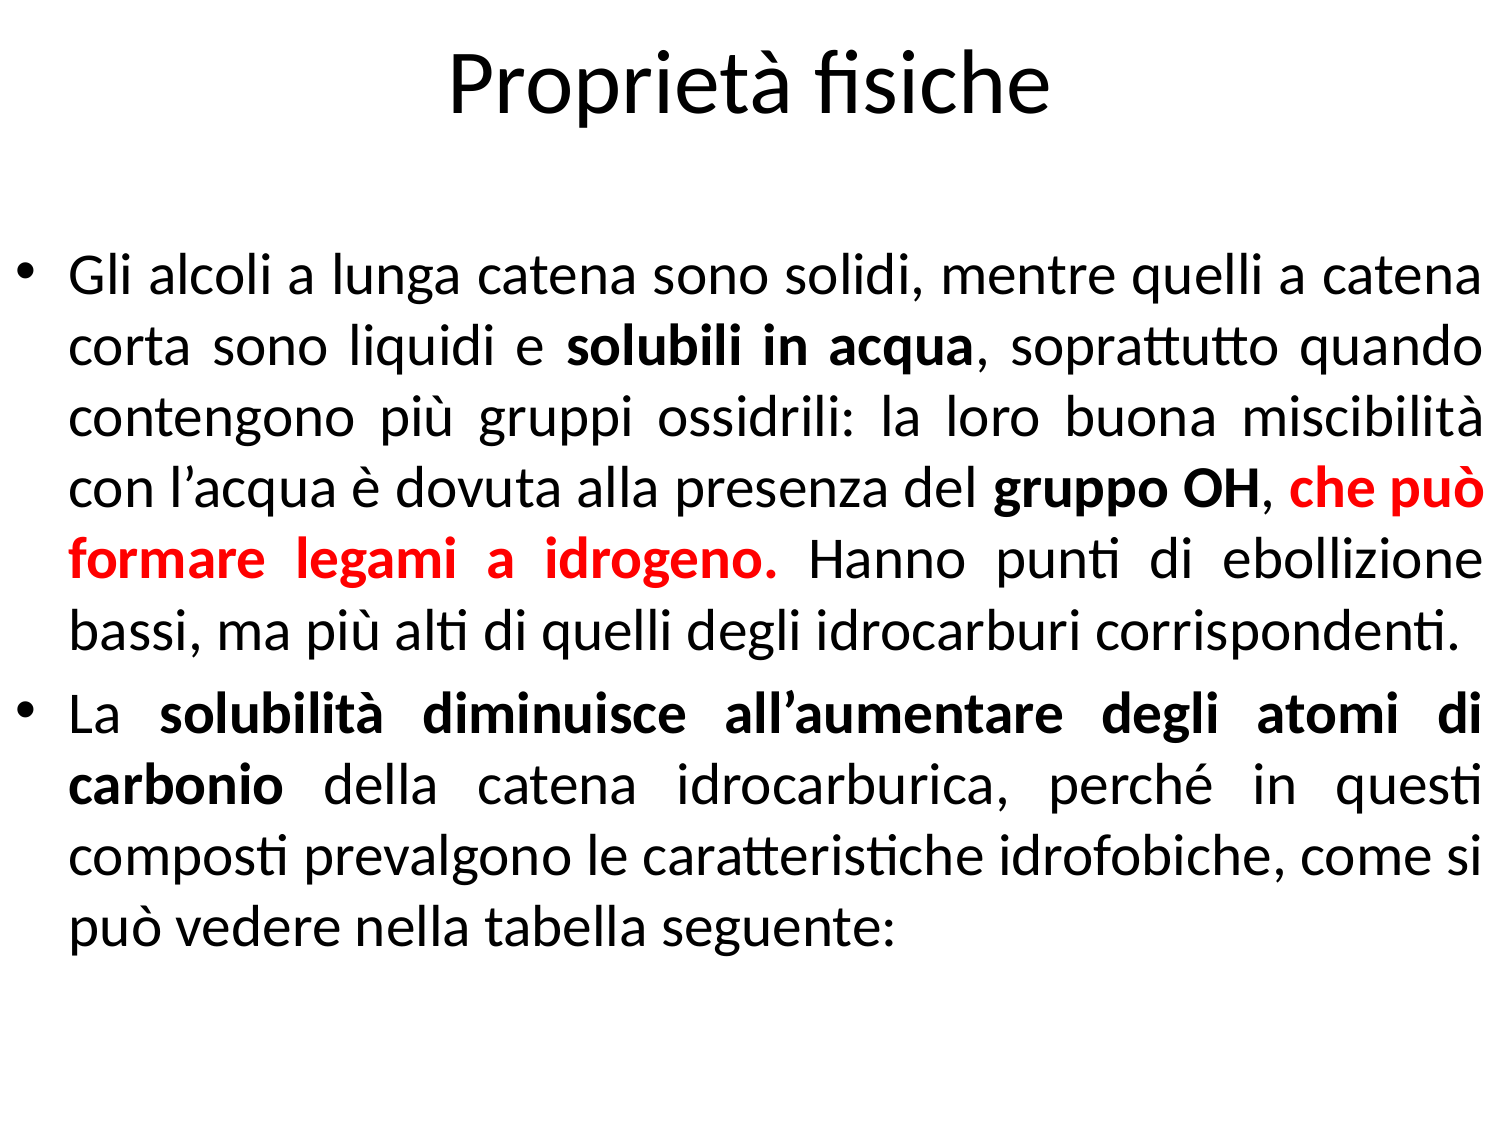

# Proprietà fisiche
Gli alcoli a lunga catena sono solidi, mentre quelli a catena corta sono liquidi e solubili in acqua, soprattutto quando contengono più gruppi ossidrili: la loro buona miscibilità con l’acqua è dovuta alla presenza del gruppo OH, che può formare legami a idrogeno. Hanno punti di ebollizione bassi, ma più alti di quelli degli idrocarburi corrispondenti.
La solubilità diminuisce all’aumentare degli atomi di carbonio della catena idrocarburica, perché in questi composti prevalgono le caratteristiche idrofobiche, come si può vedere nella tabella seguente: